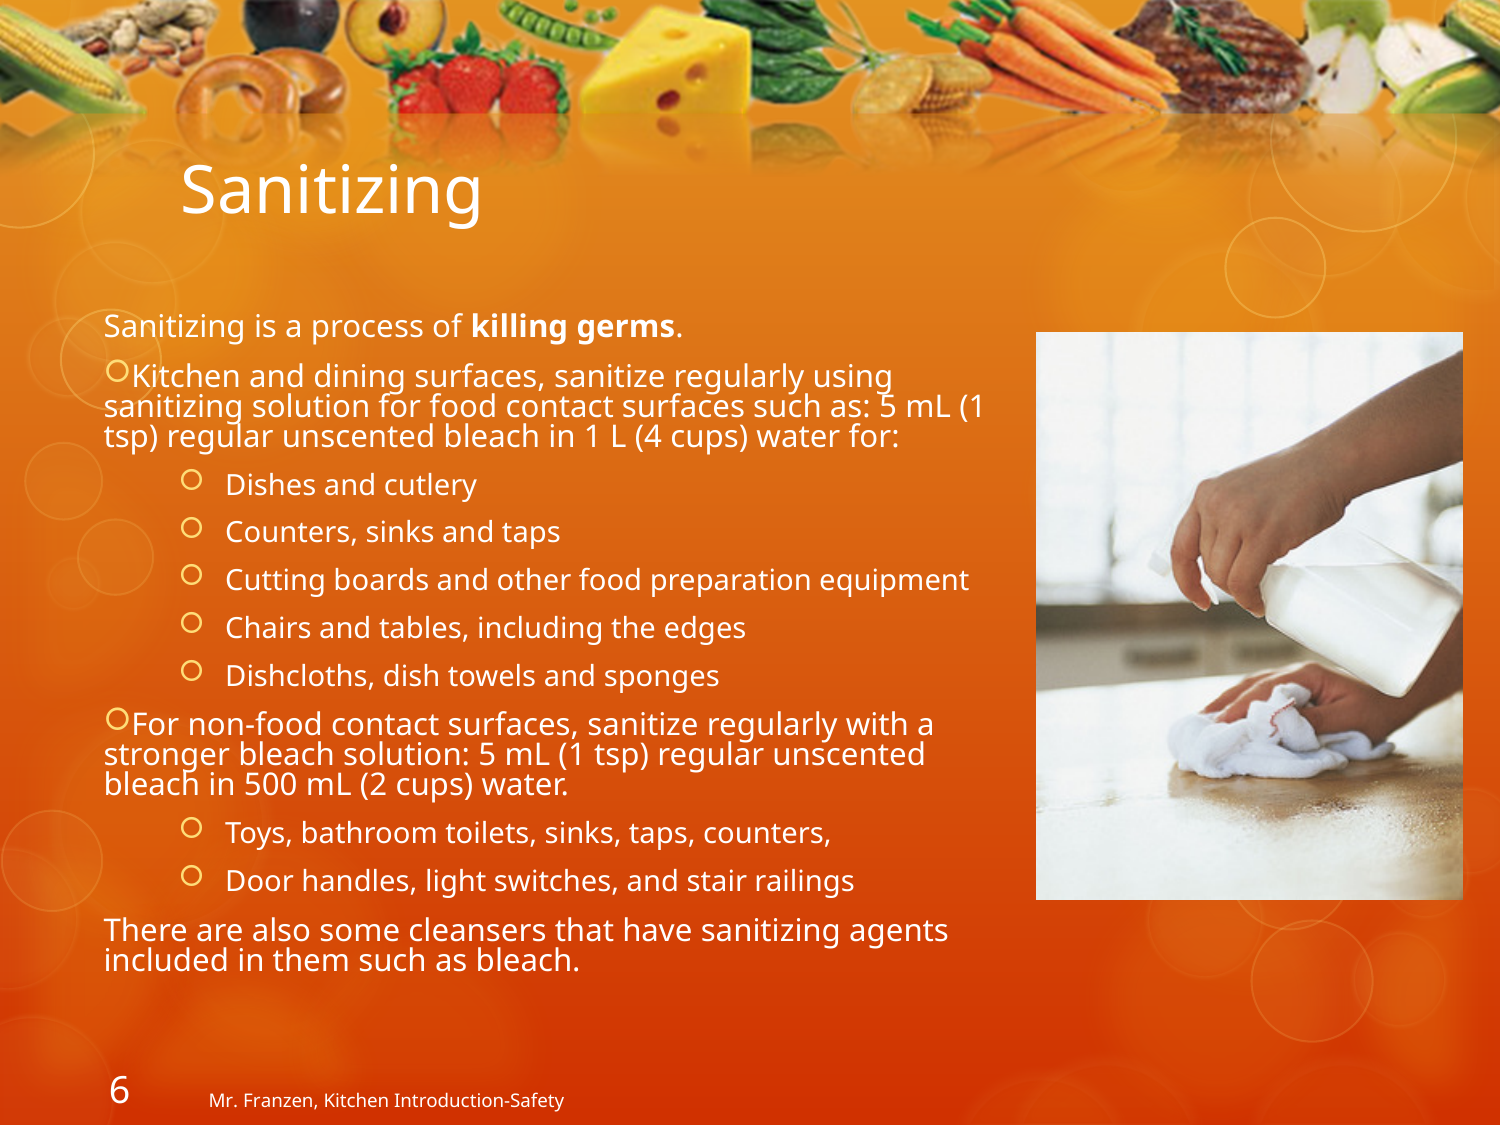

# Sanitizing
Sanitizing is a process of killing germs.
Kitchen and dining surfaces, sanitize regularly using sanitizing solution for food contact surfaces such as: 5 mL (1 tsp) regular unscented bleach in 1 L (4 cups) water for:
Dishes and cutlery
Counters, sinks and taps
Cutting boards and other food preparation equipment
Chairs and tables, including the edges
Dishcloths, dish towels and sponges
For non-food contact surfaces, sanitize regularly with a stronger bleach solution: 5 mL (1 tsp) regular unscented bleach in 500 mL (2 cups) water.
Toys, bathroom toilets, sinks, taps, counters,
Door handles, light switches, and stair railings
There are also some cleansers that have sanitizing agents included in them such as bleach.
Mr. Franzen, Kitchen Introduction-Safety